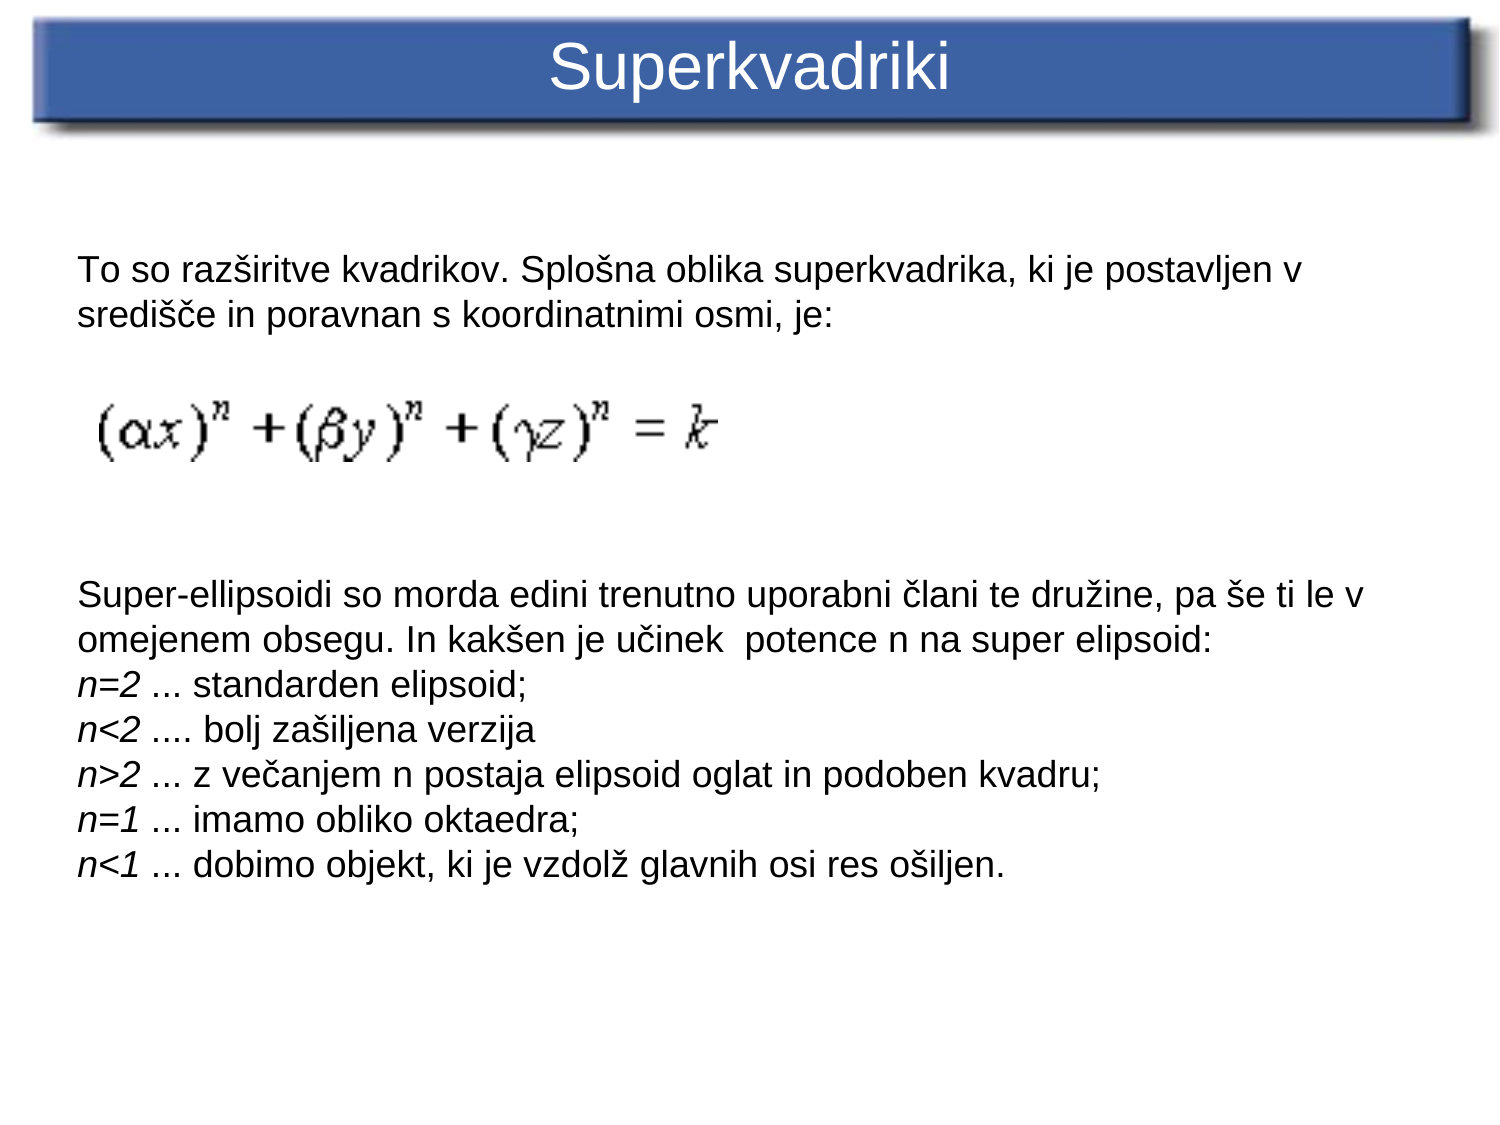

# Superkvadriki
To so razširitve kvadrikov. Splošna oblika superkvadrika, ki je postavljen v središče in poravnan s koordinatnimi osmi, je:
Super-ellipsoidi so morda edini trenutno uporabni člani te družine, pa še ti le v omejenem obsegu. In kakšen je učinek  potence n na super elipsoid:
n=2 ... standarden elipsoid;
n<2 .... bolj zašiljena verzija
n>2 ... z večanjem n postaja elipsoid oglat in podoben kvadru;
n=1 ... imamo obliko oktaedra;
n<1 ... dobimo objekt, ki je vzdolž glavnih osi res ošiljen.